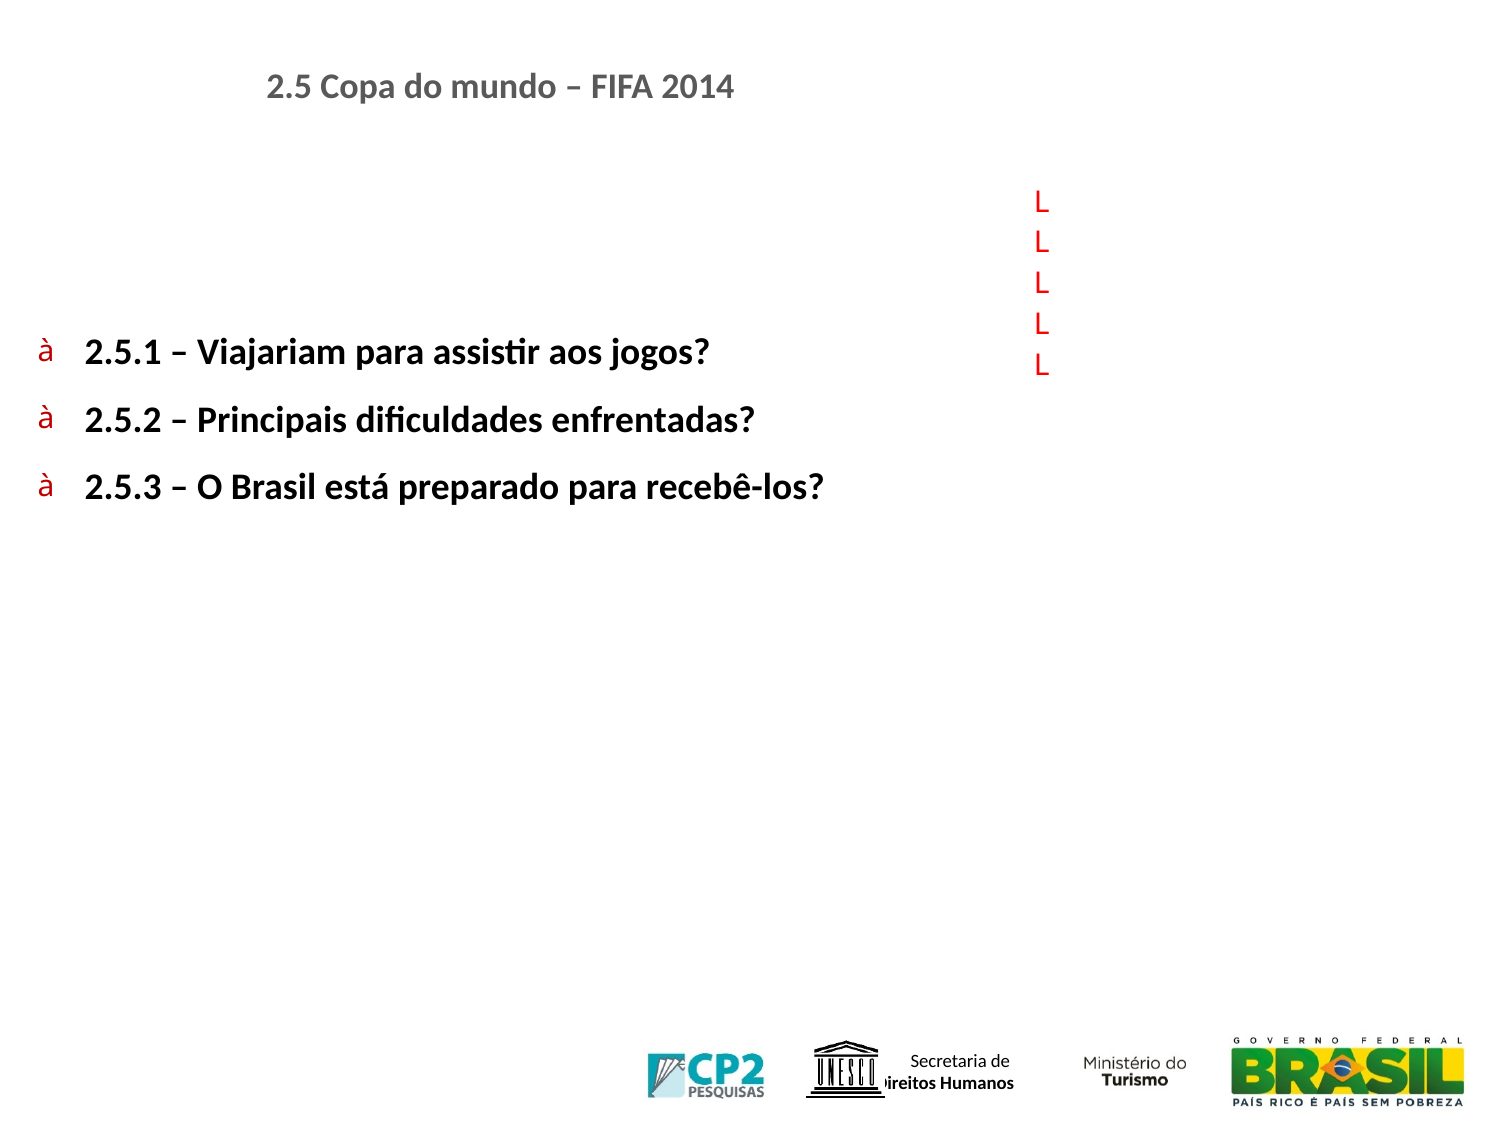

# 2.5 Copa do mundo – FIFA 2014
2.5.1 – Viajariam para assistir aos jogos?
2.5.2 – Principais dificuldades enfrentadas?
2.5.3 – O Brasil está preparado para recebê-los?